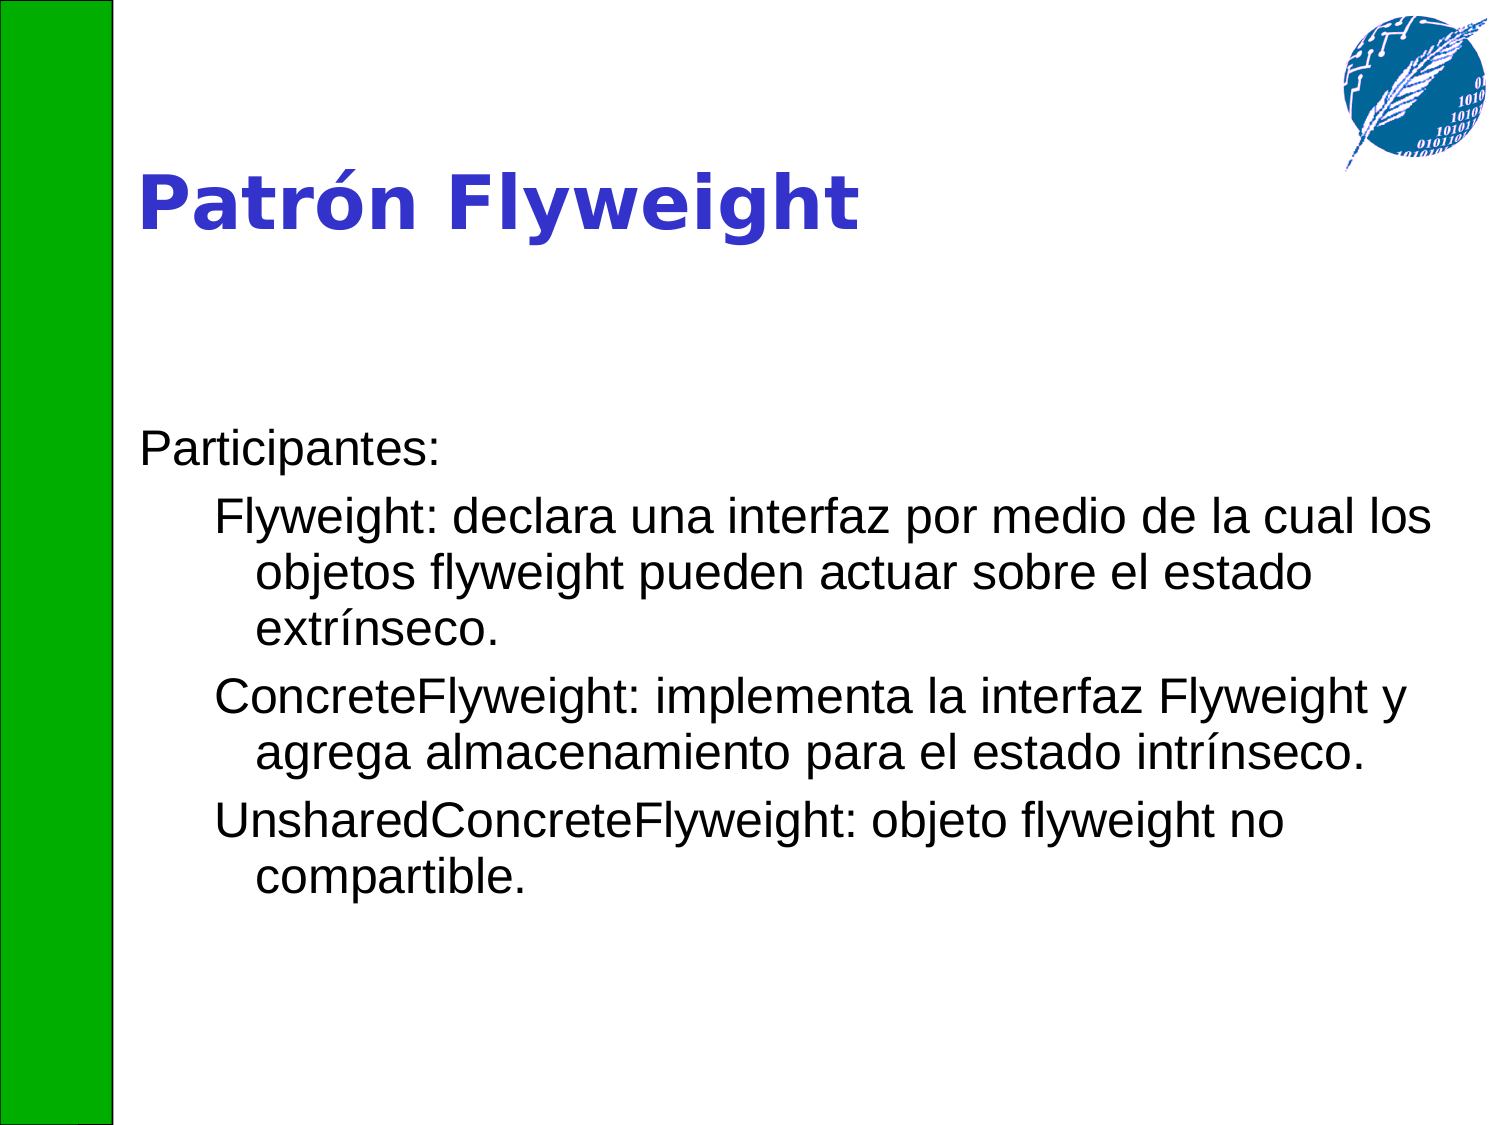

# Patrón Flyweight
Participantes:
Flyweight: declara una interfaz por medio de la cual los objetos flyweight pueden actuar sobre el estado extrínseco.
ConcreteFlyweight: implementa la interfaz Flyweight y agrega almacenamiento para el estado intrínseco.
UnsharedConcreteFlyweight: objeto flyweight no compartible.